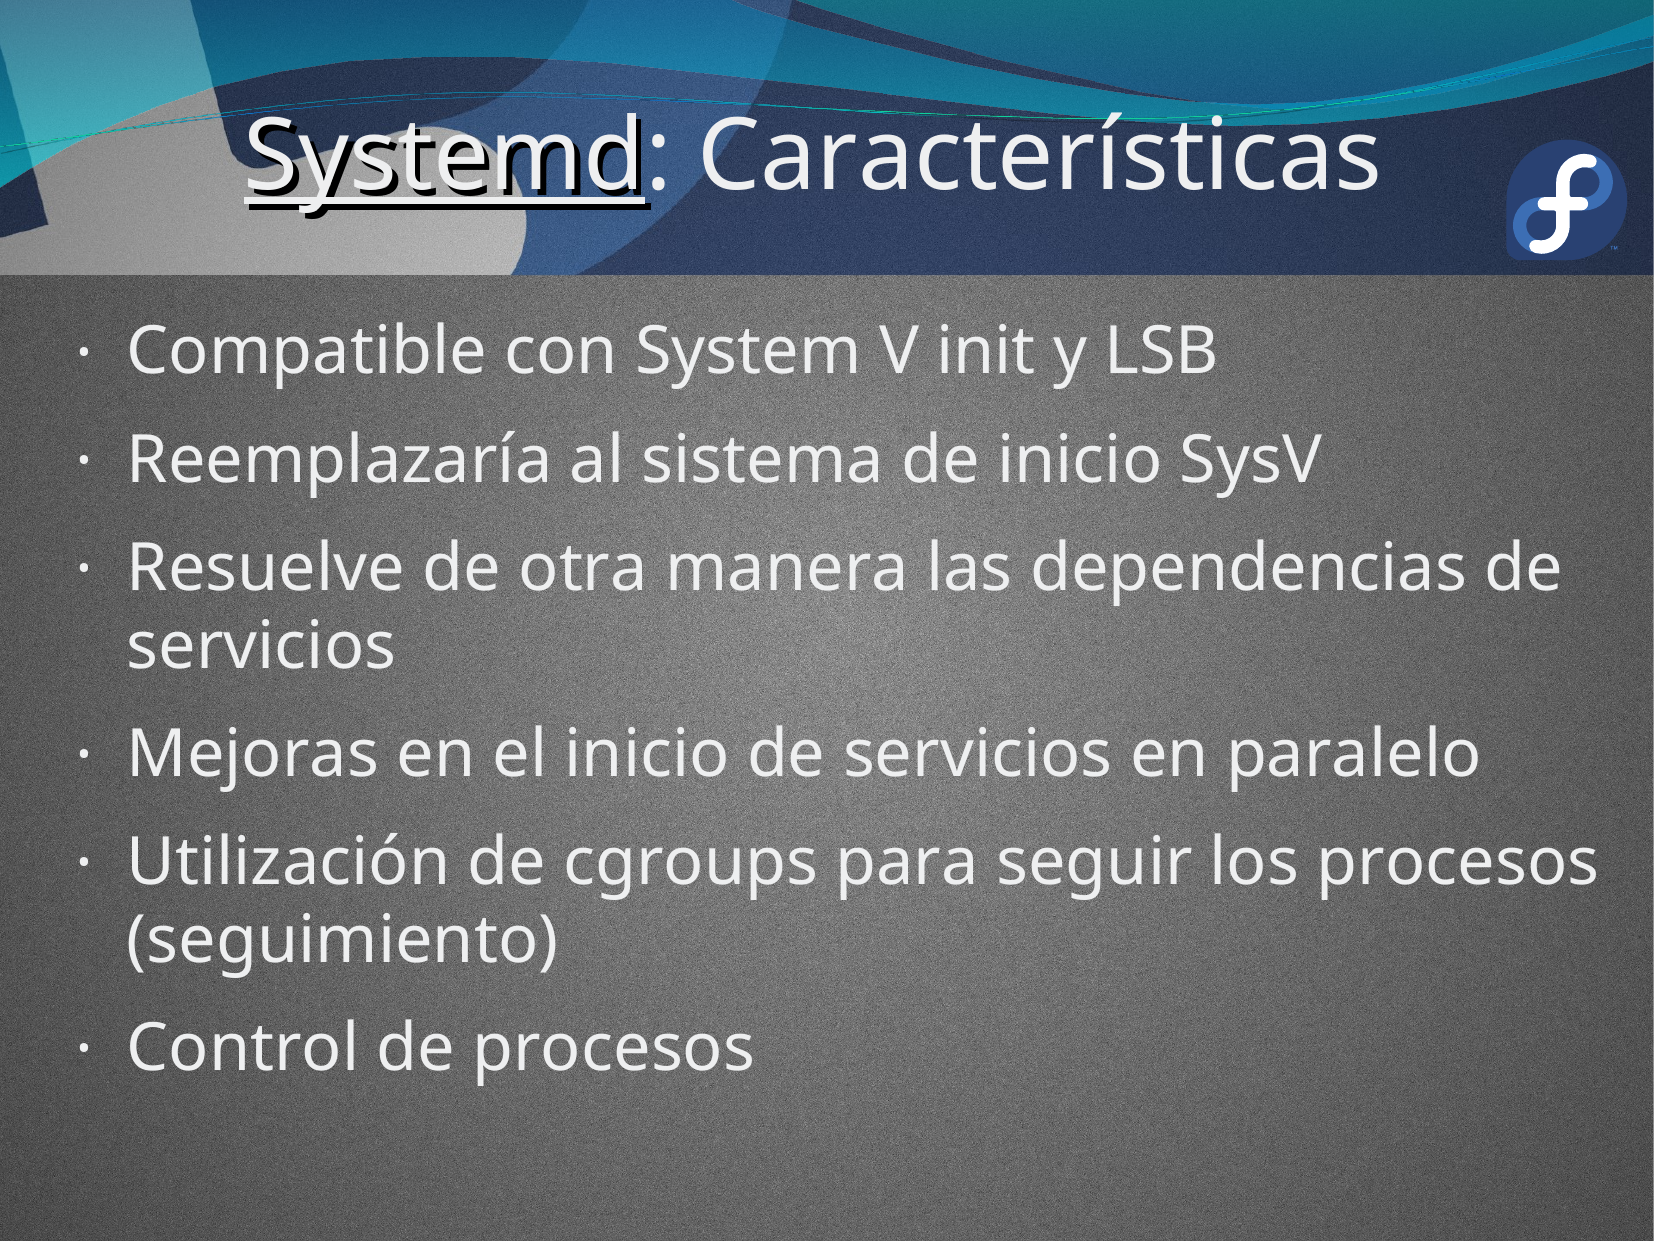

Systemd: Características
Compatible con System V init y LSB
Reemplazaría al sistema de inicio SysV
Resuelve de otra manera las dependencias de servicios
Mejoras en el inicio de servicios en paralelo
Utilización de cgroups para seguir los procesos (seguimiento)
Control de procesos